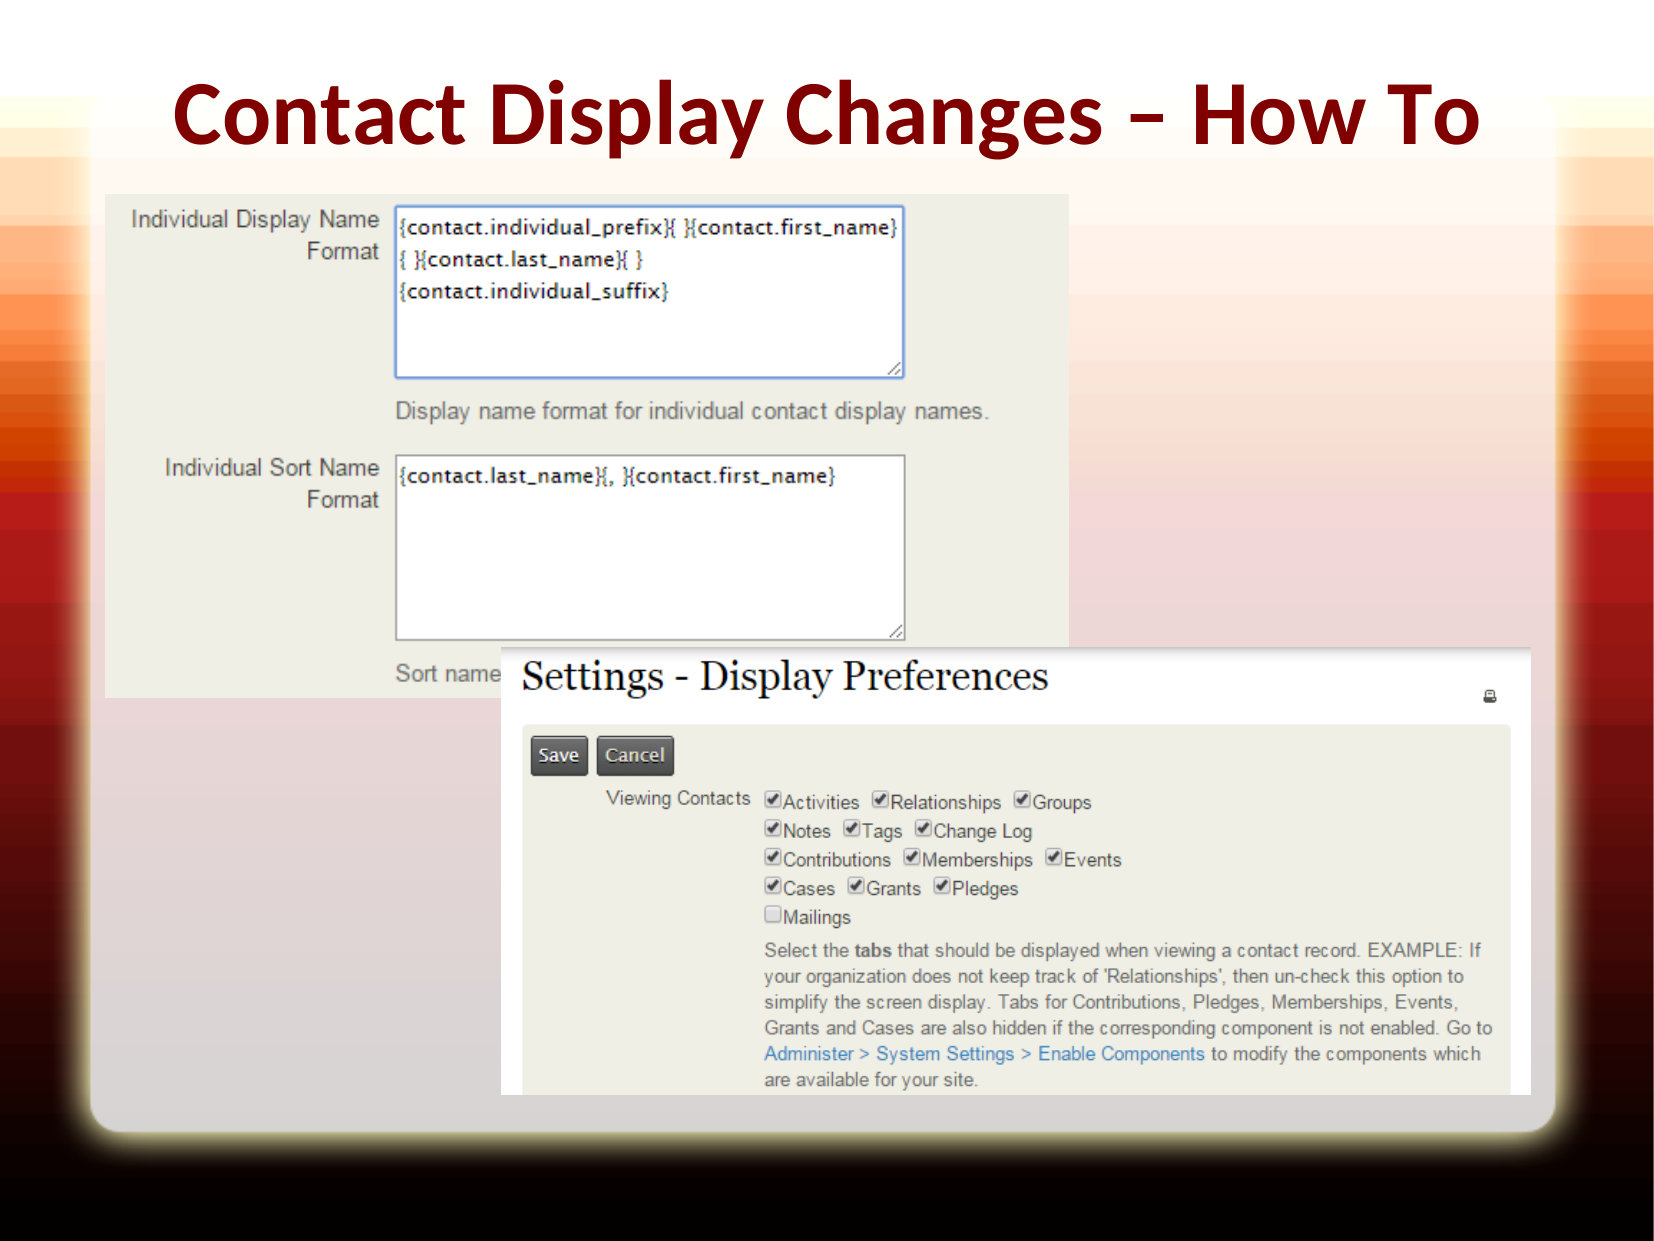

# Contact Display Changes – How To